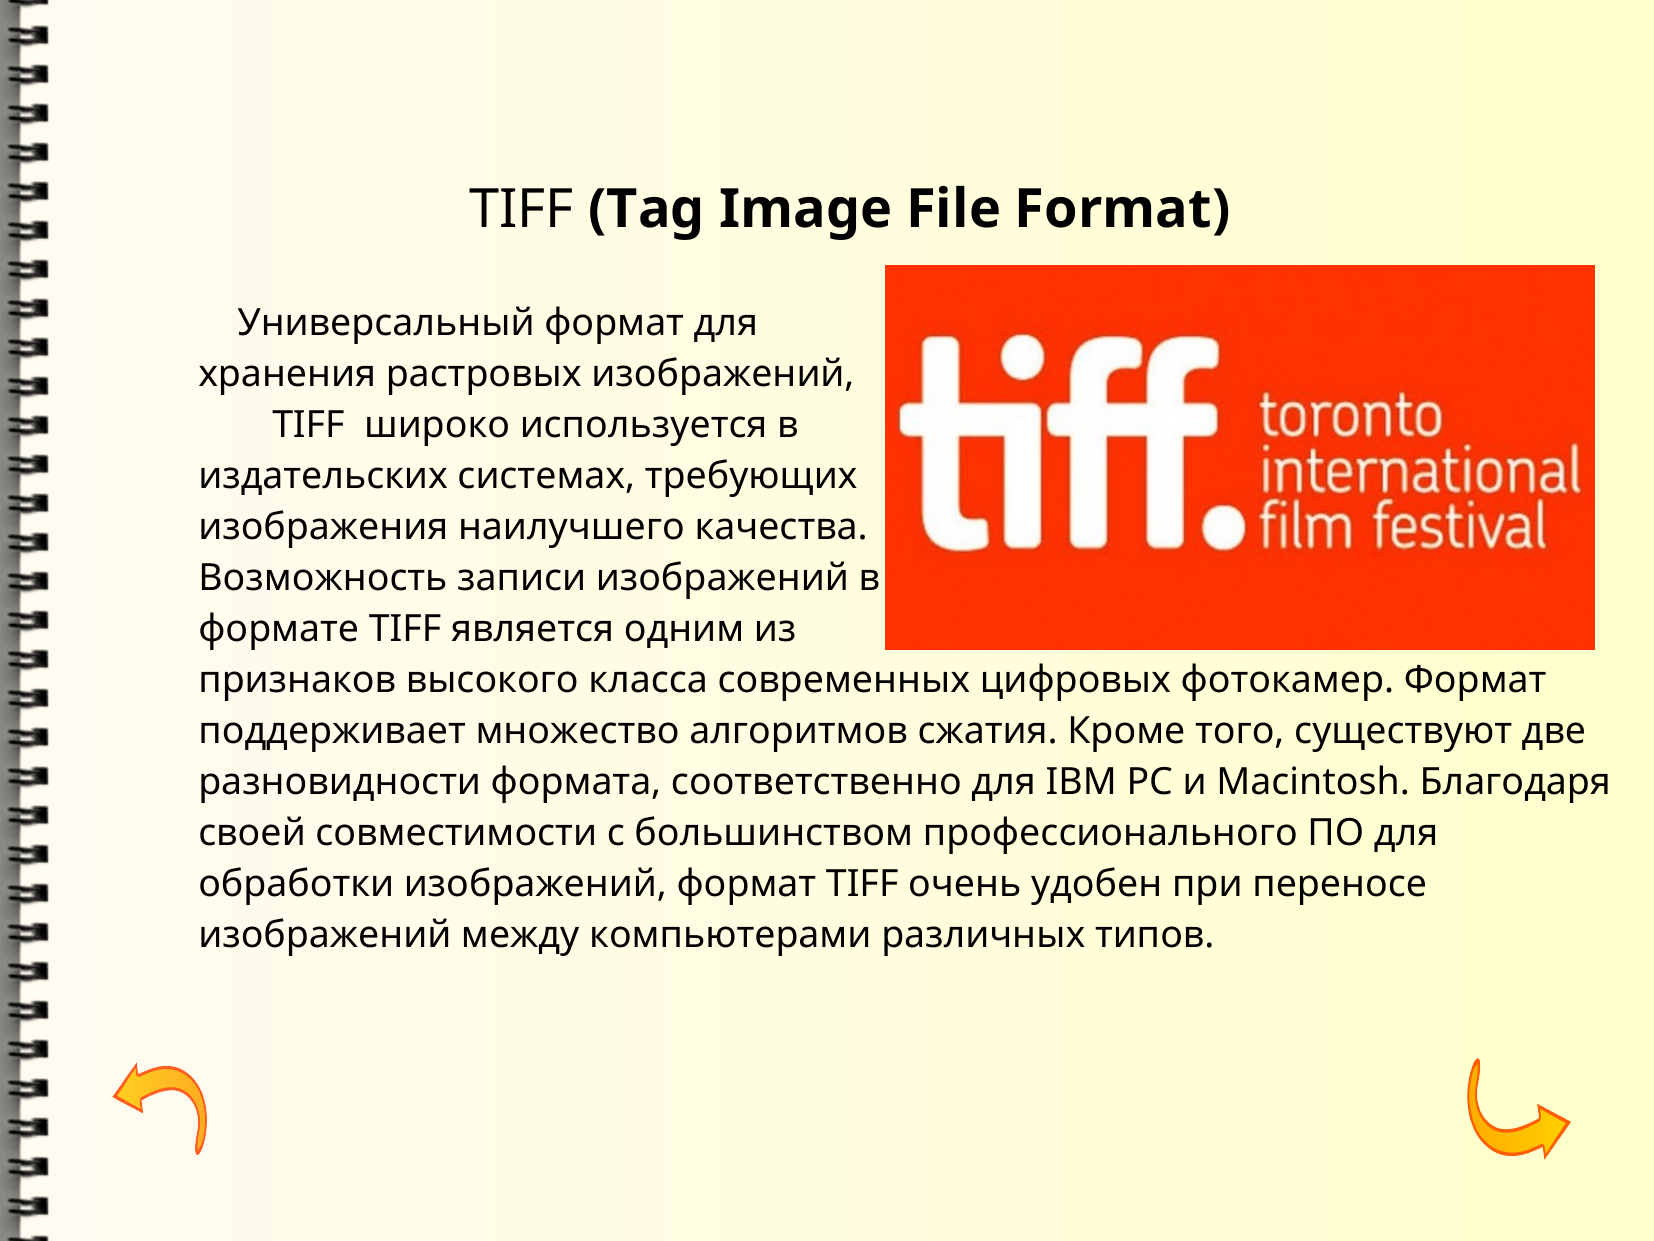

# TIFF (Tag Image File Format)
 Универсальный формат для											 хранения растровых изображений, 											TIFF широко используется в 									издательских системах, требующих 								изображения наилучшего качества.								 Возможность записи изображений в 									формате TIFF является одним из 									признаков высокого класса современных цифровых фотокамер. Формат поддерживает множество алгоритмов сжатия. Кроме того, существуют две разновидности формата, соответственно для IBM PC и Macintosh. Благодаря своей совместимости с большинством профессионального ПО для обработки изображений, формат TIFF очень удобен при переносе изображений между компьютерами различных типов.